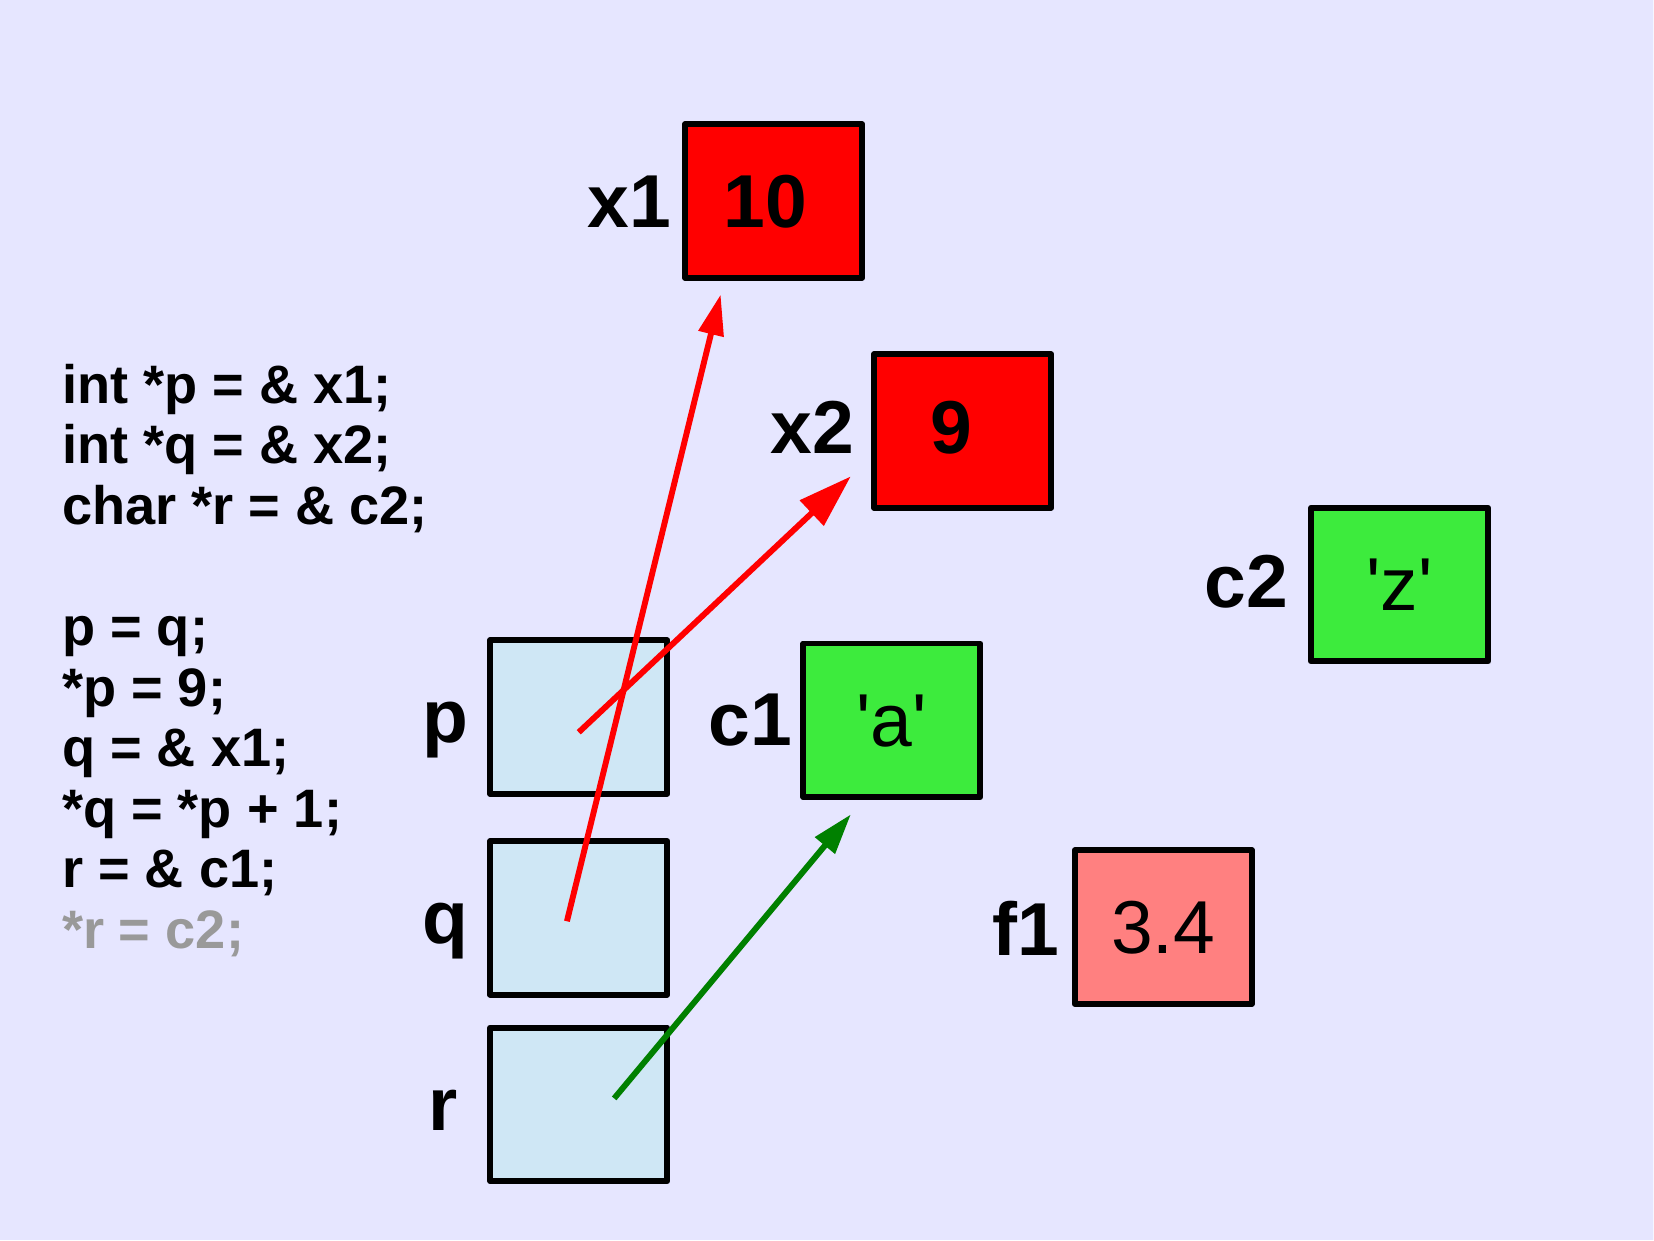

x1
10
int *p = & x1;
int *q = & x2;
char *r = & c2;
p = q;
*p = 9;
q = & x1;
*q = *p + 1;
r = & c1;
*r = c2;
x2
9
'z'
 c2
p
'a'
 c1
q
3.4
 f1
r